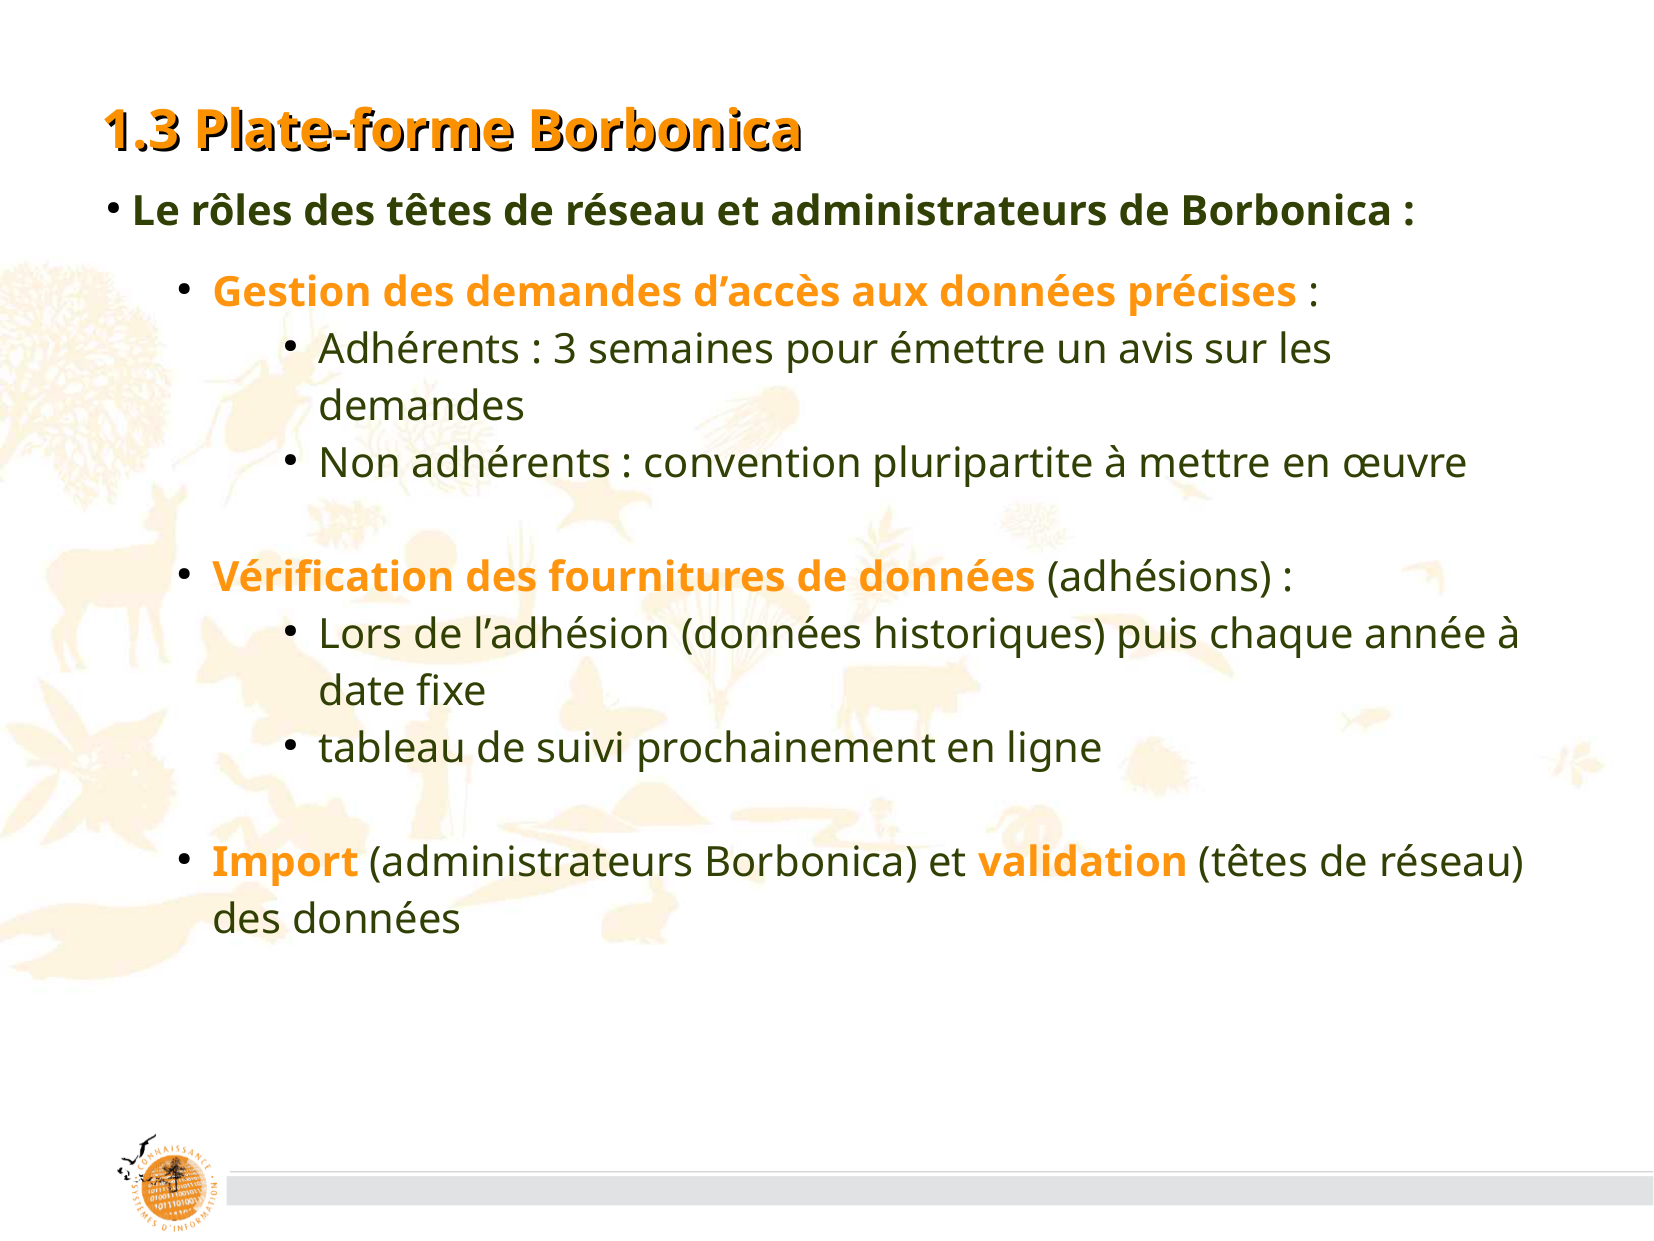

# 1.3 Plate-forme Borbonica
 Le rôles des têtes de réseau et administrateurs de Borbonica :
Gestion des demandes d’accès aux données précises :
Adhérents : 3 semaines pour émettre un avis sur les demandes
Non adhérents : convention pluripartite à mettre en œuvre
Vérification des fournitures de données (adhésions) :
Lors de l’adhésion (données historiques) puis chaque année à date fixe
tableau de suivi prochainement en ligne
Import (administrateurs Borbonica) et validation (têtes de réseau) des données
GT ERC - 06/02/2015
11